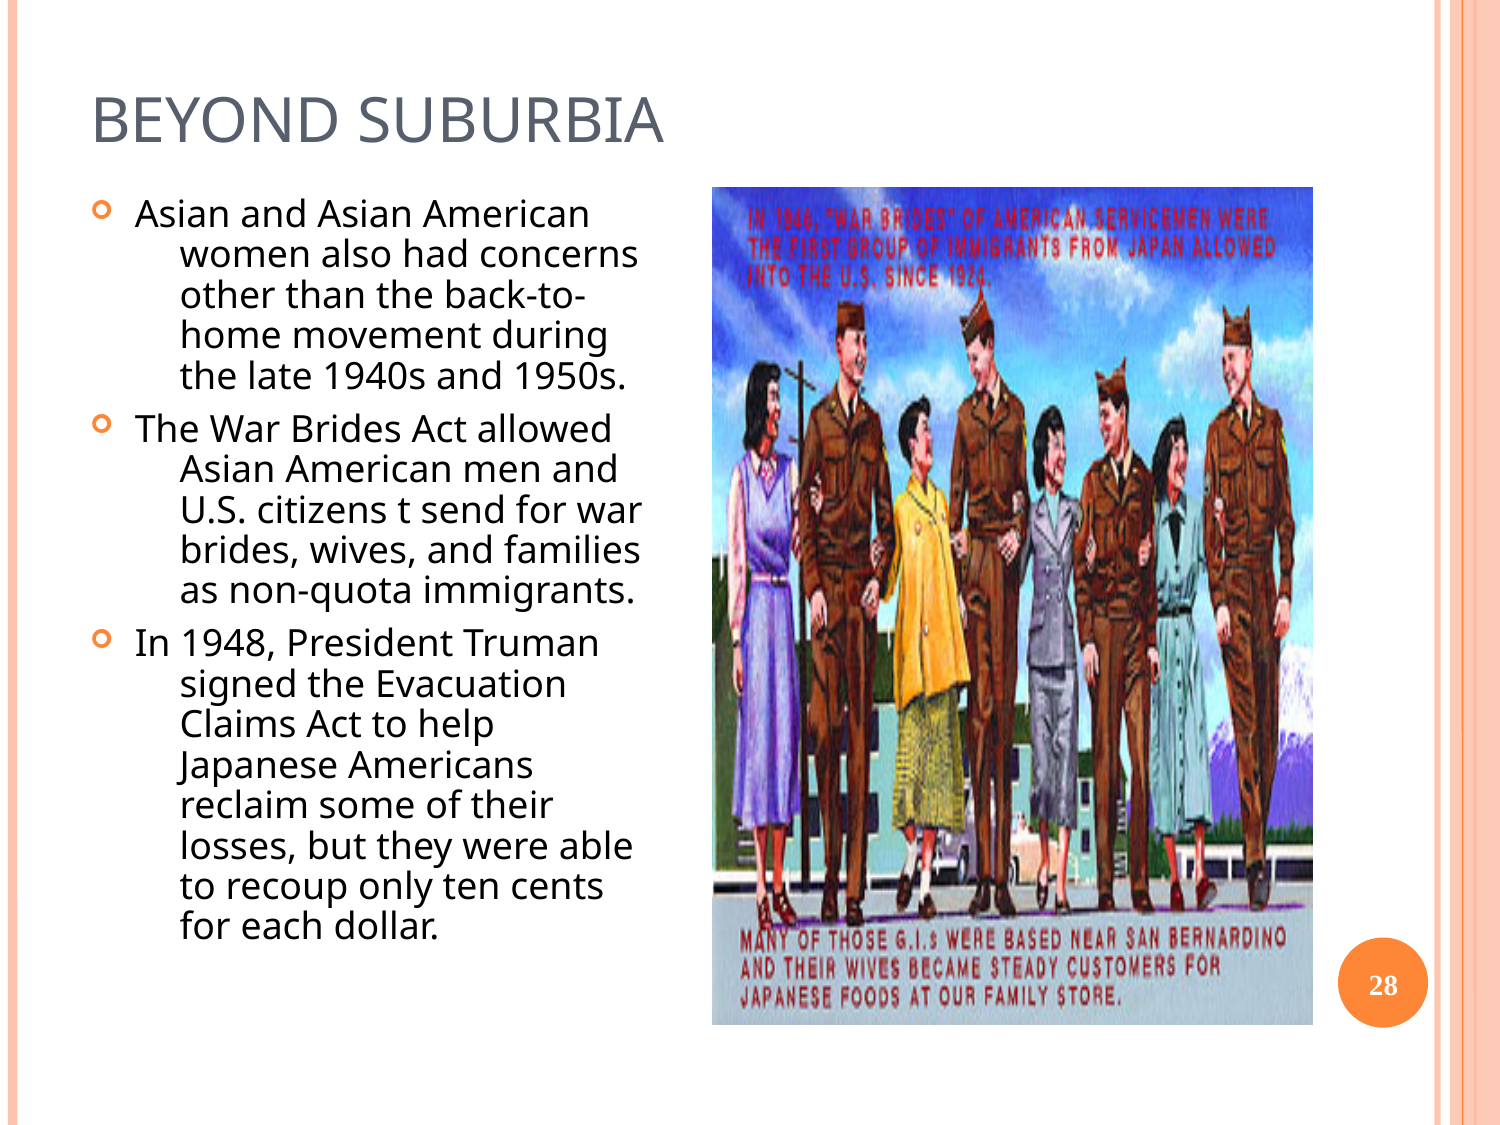

# Beyond Suburbia
Asian and Asian American women also had concerns other than the back-to-home movement during the late 1940s and 1950s.
The War Brides Act allowed Asian American men and U.S. citizens t send for war brides, wives, and families as non-quota immigrants.
In 1948, President Truman signed the Evacuation Claims Act to help Japanese Americans reclaim some of their losses, but they were able to recoup only ten cents for each dollar.